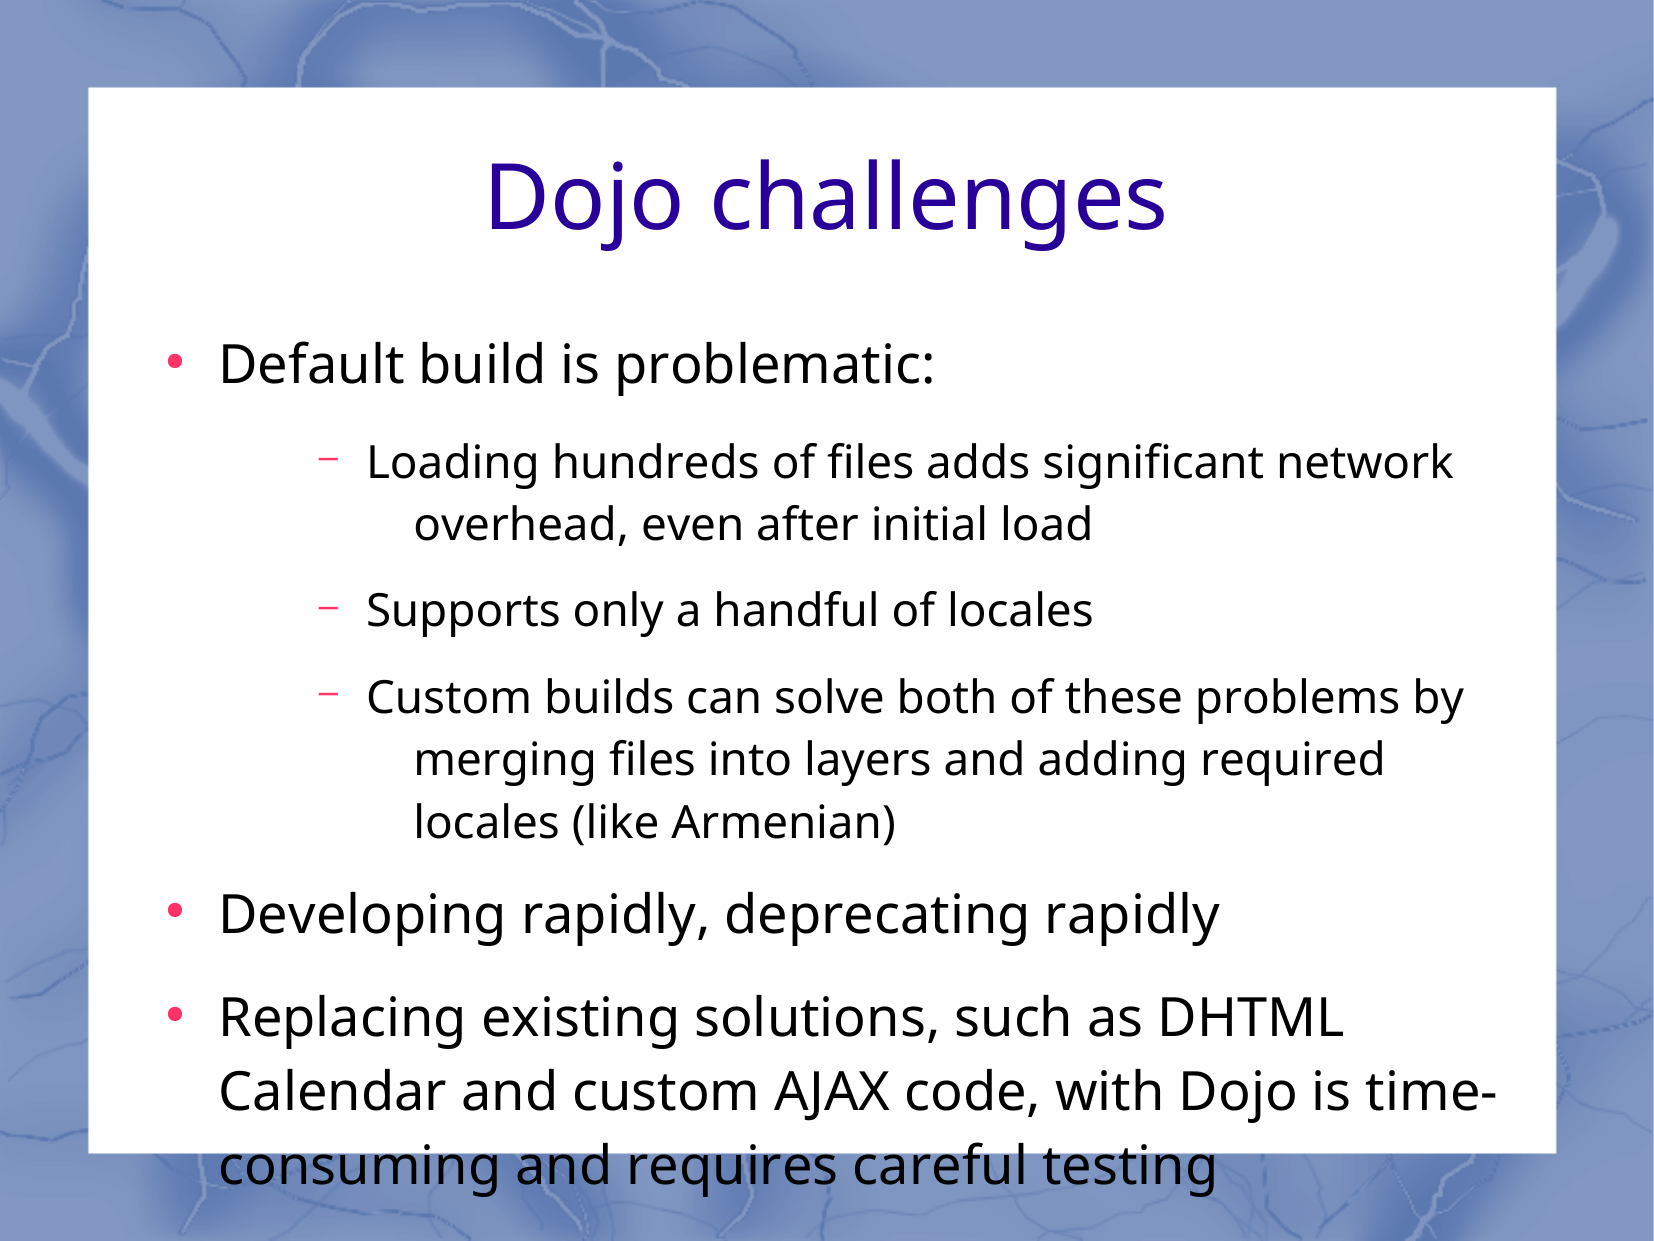

# Dojo challenges
Default build is problematic:
Loading hundreds of files adds significant network overhead, even after initial load
Supports only a handful of locales
Custom builds can solve both of these problems by merging files into layers and adding required locales (like Armenian)
Developing rapidly, deprecating rapidly
Replacing existing solutions, such as DHTML Calendar and custom AJAX code, with Dojo is time-consuming and requires careful testing